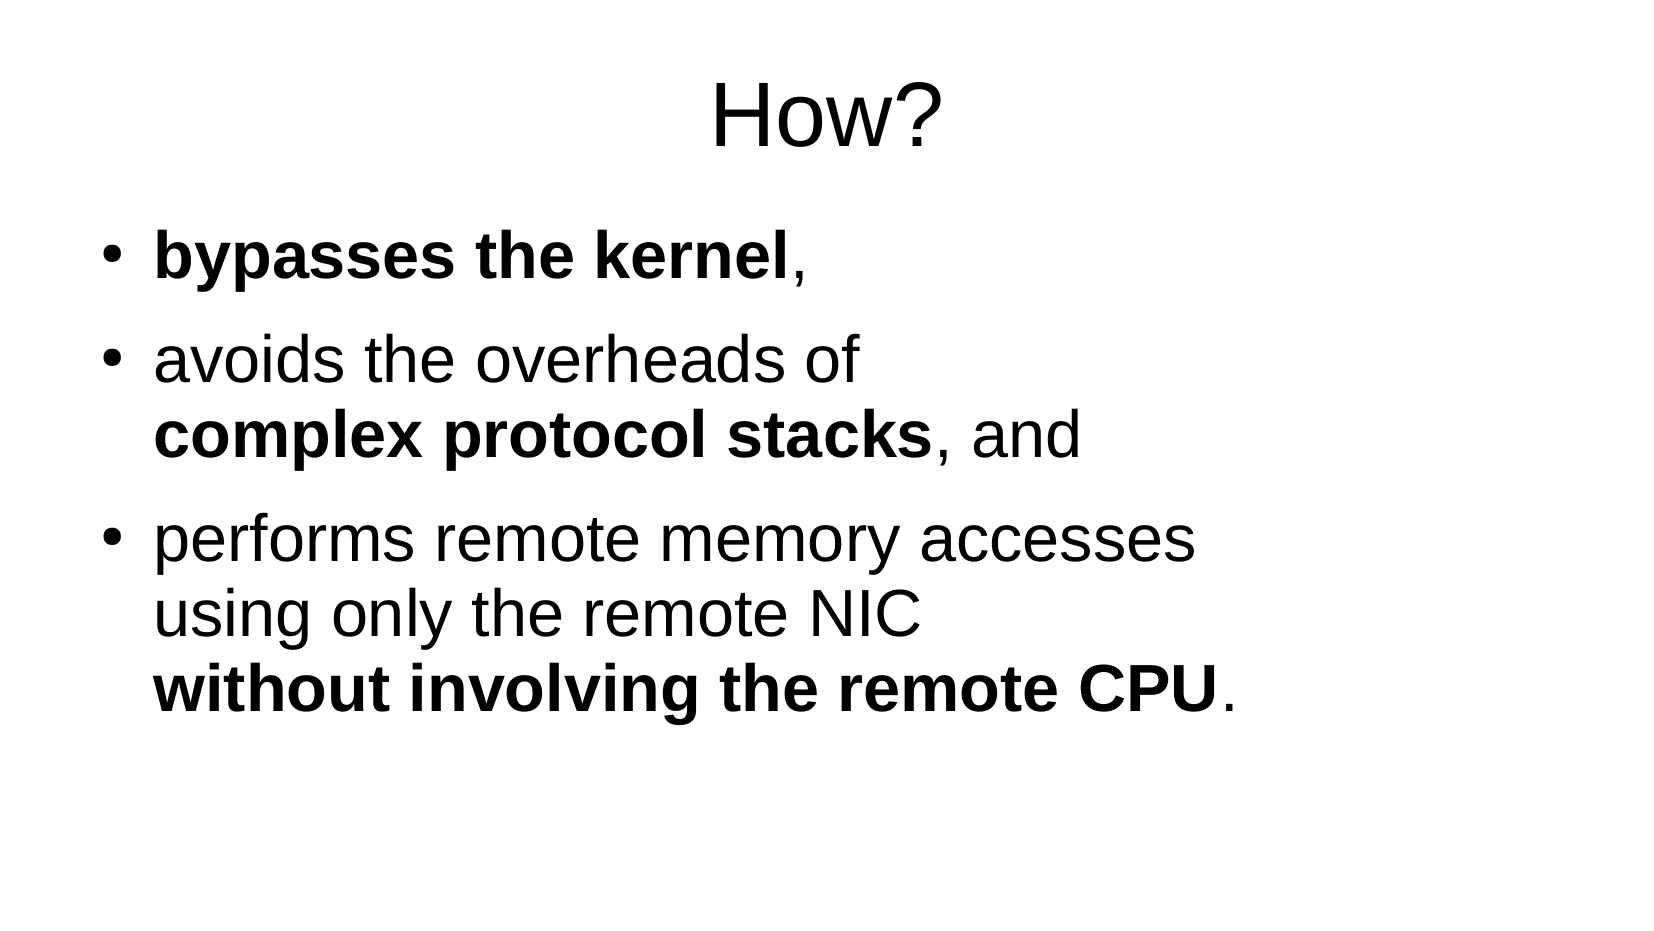

# How?
bypasses the kernel,
avoids the overheads of
complex protocol stacks, and
performs remote memory accesses
using only the remote NIC
without involving the remote CPU.